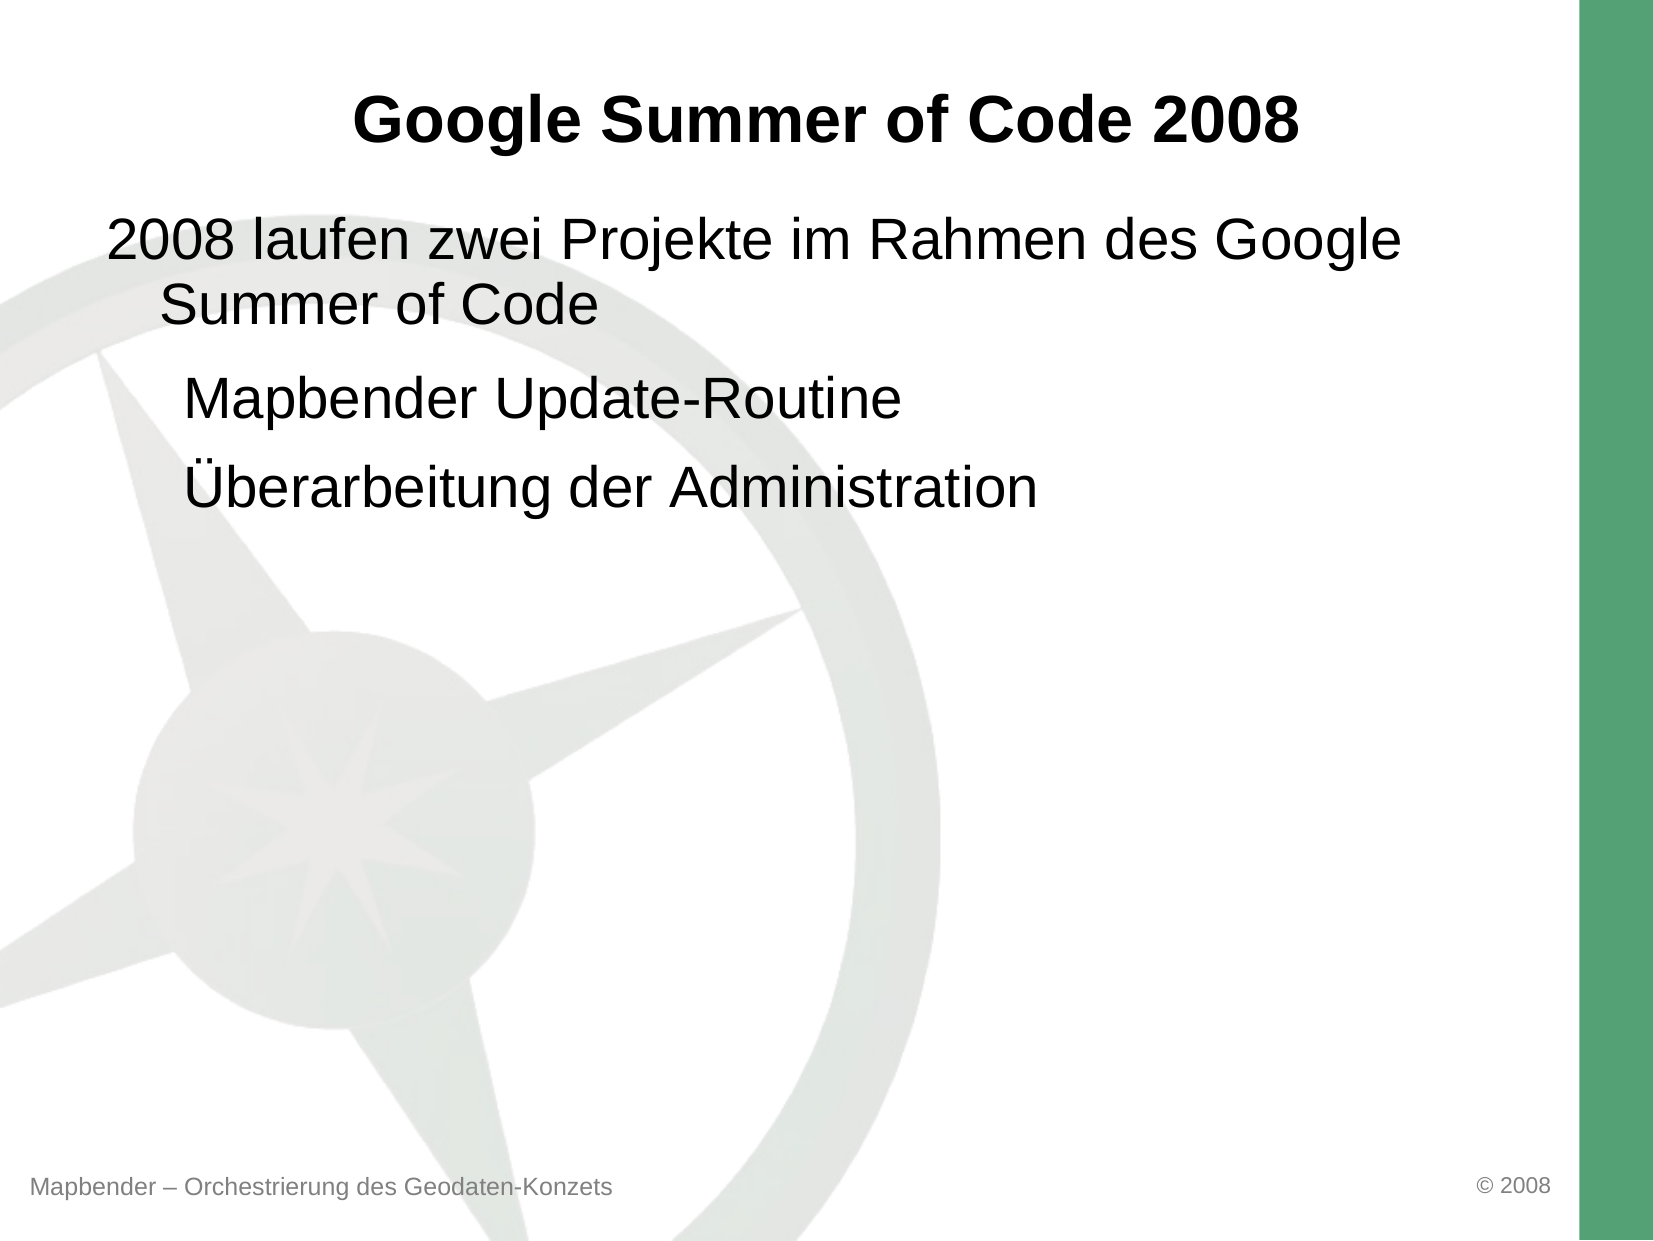

# Google Summer of Code 2008
2008 laufen zwei Projekte im Rahmen des Google Summer of Code
Mapbender Update-Routine
Überarbeitung der Administration